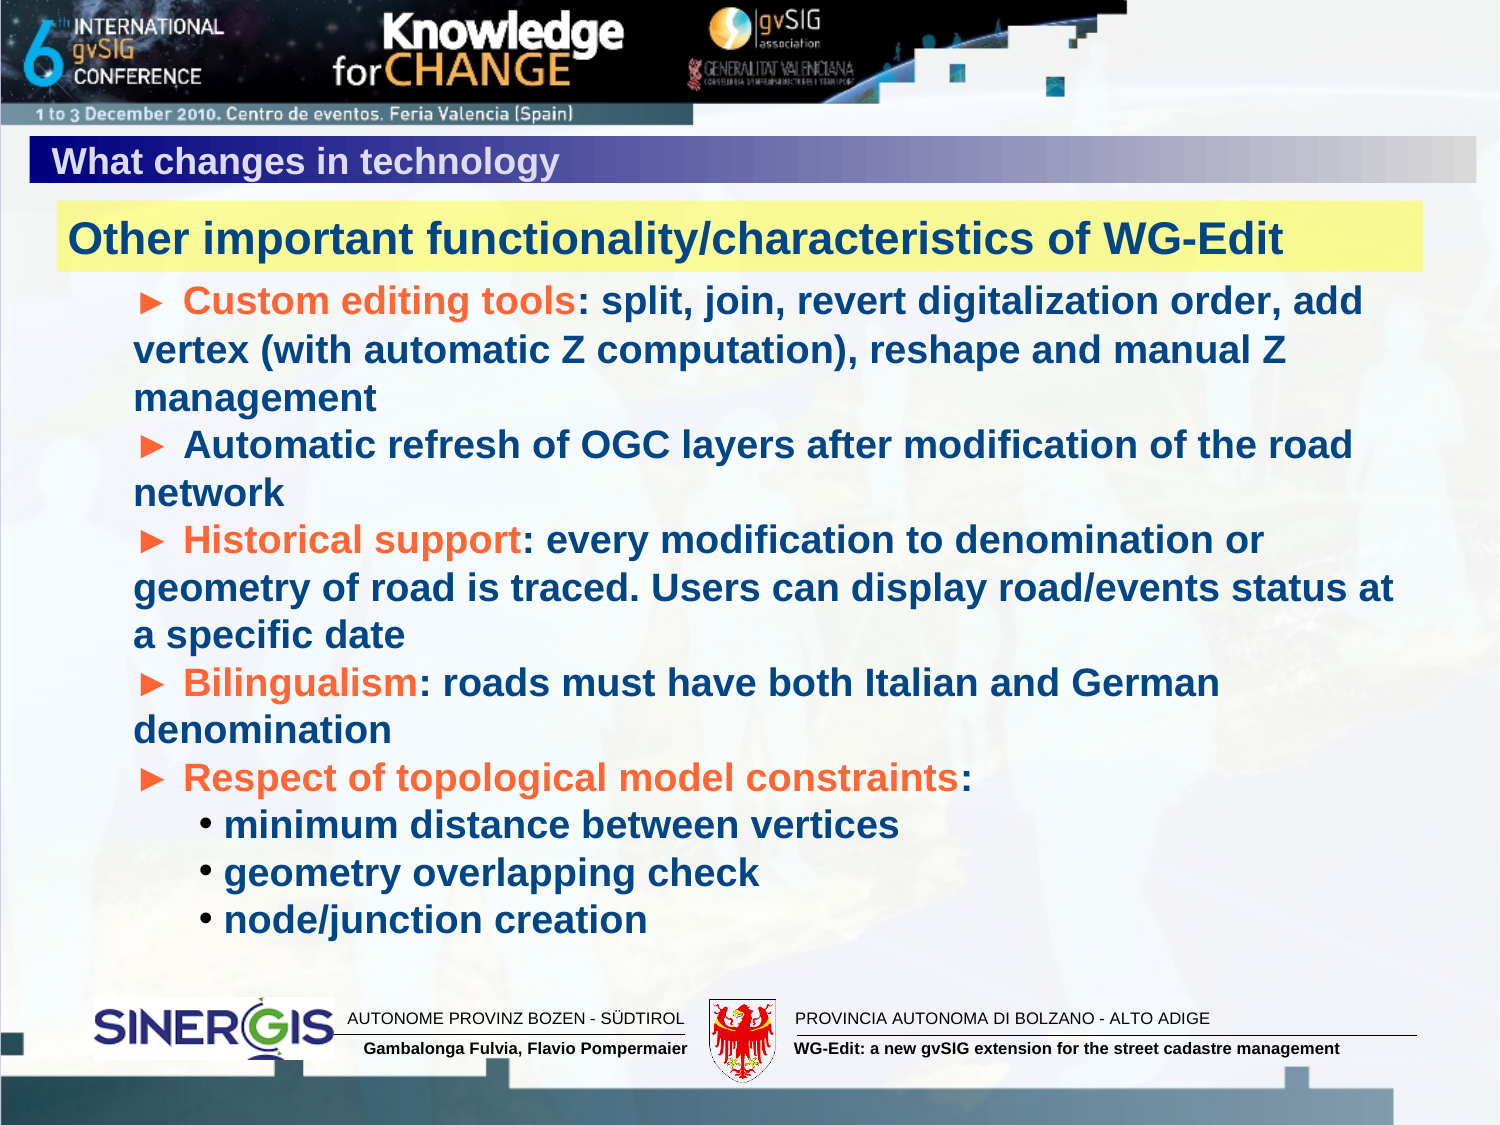

What changes in technology
Other important functionality/characteristics of WG-Edit
► Custom editing tools: split, join, revert digitalization order, add vertex (with automatic Z computation), reshape and manual Z management
► Automatic refresh of OGC layers after modification of the road network
► Historical support: every modification to denomination or geometry of road is traced. Users can display road/events status at a specific date
► Bilingualism: roads must have both Italian and German denomination
► Respect of topological model constraints:
 minimum distance between vertices
 geometry overlapping check
 node/junction creation